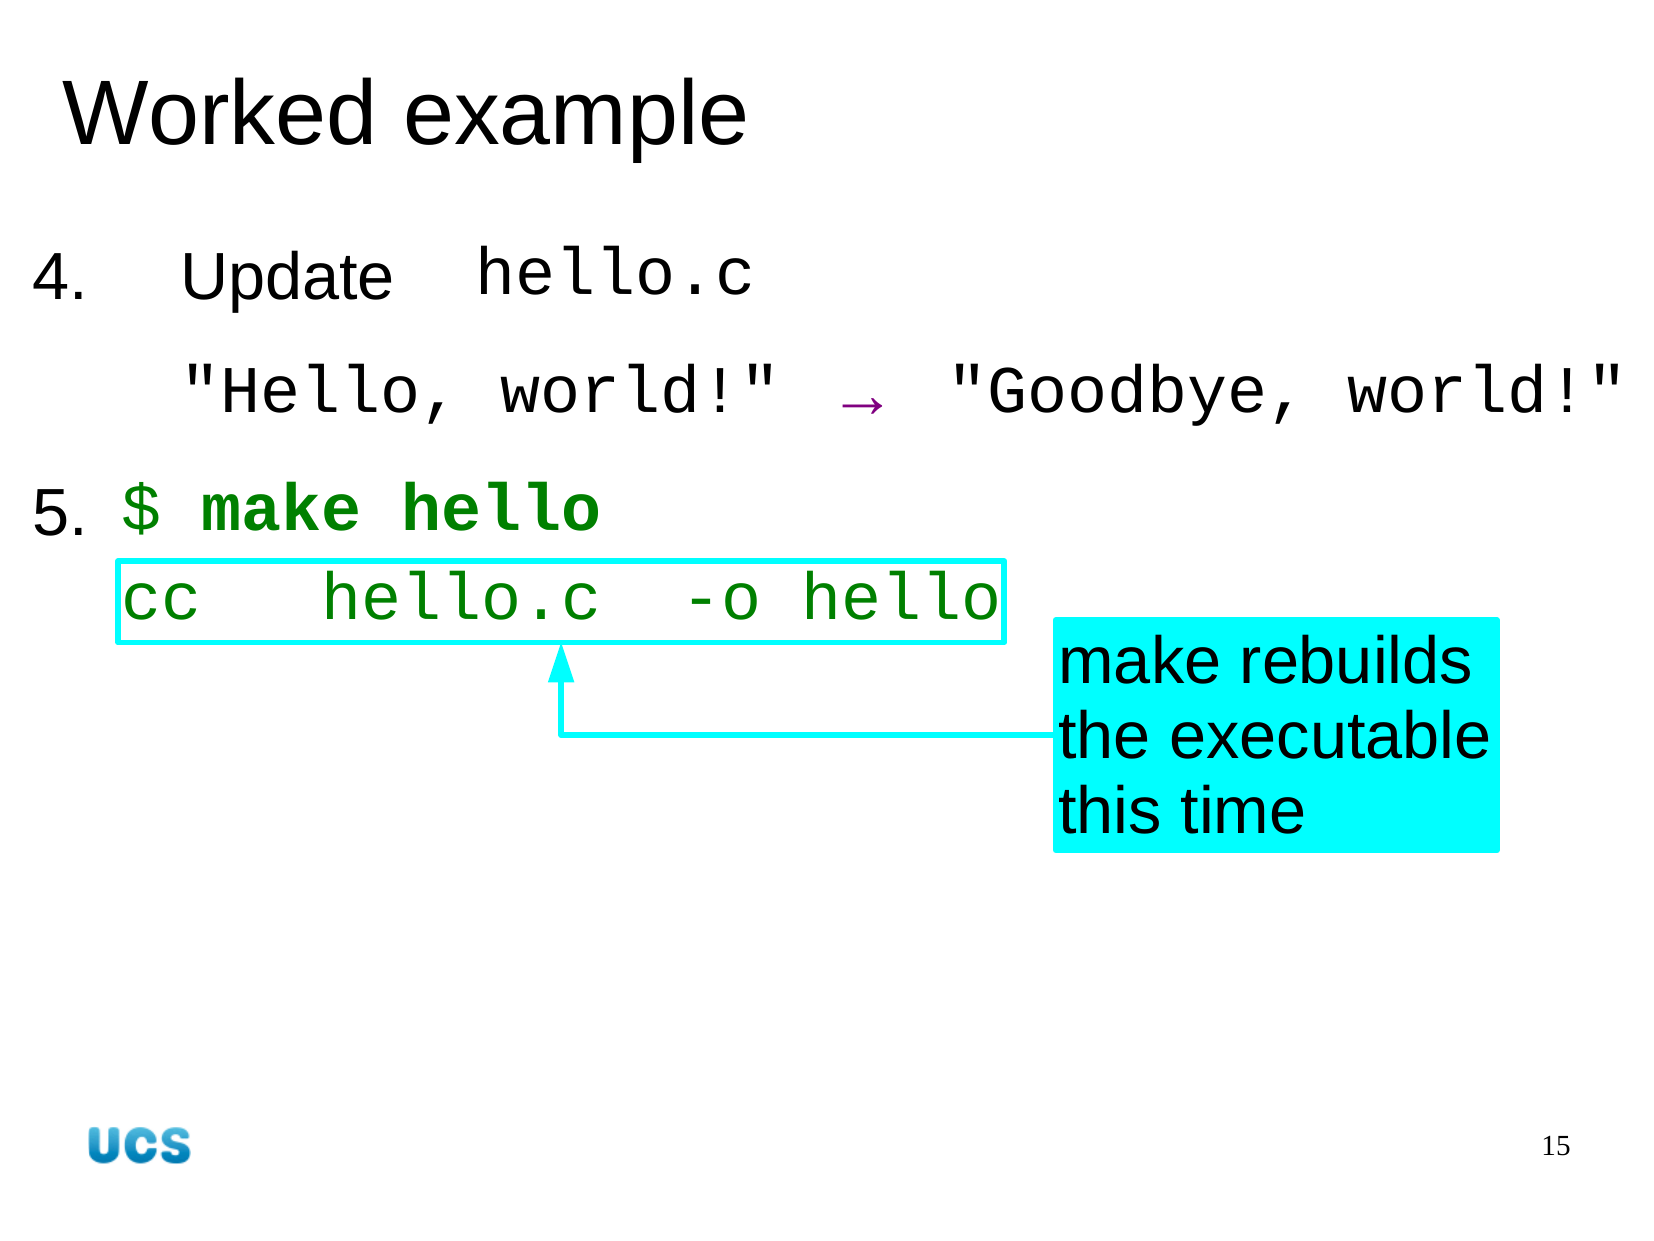

Worked example
4.
Update
hello.c
"Hello, world!"
→
"Goodbye, world!"
5.
$ make hello
cc hello.c -o hello
make rebuilds
the executable
this time
15